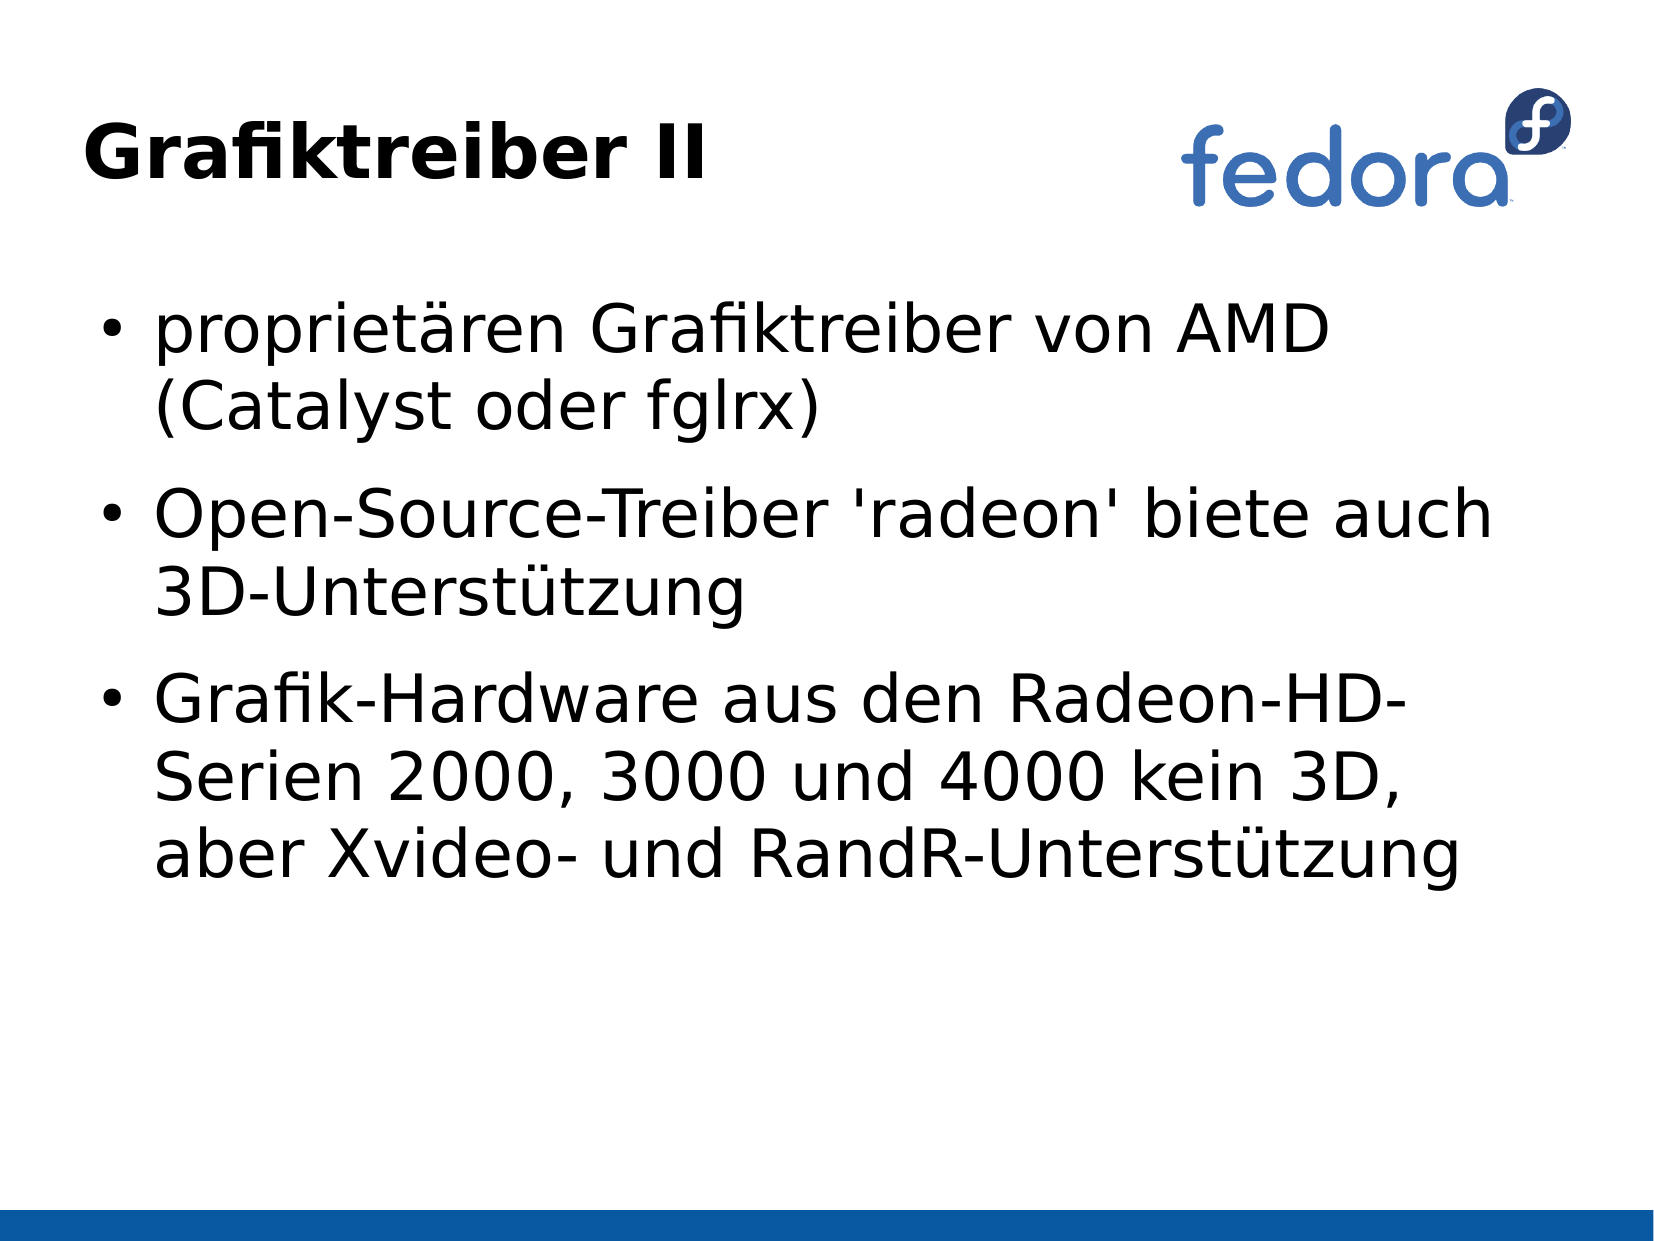

# Grafiktreiber II
proprietären Grafiktreiber von AMD (Catalyst oder fglrx)
Open-Source-Treiber 'radeon' biete auch 3D-Unterstützung
Grafik-Hardware aus den Radeon-HD-Serien 2000, 3000 und 4000 kein 3D, aber Xvideo- und RandR-Unterstützung